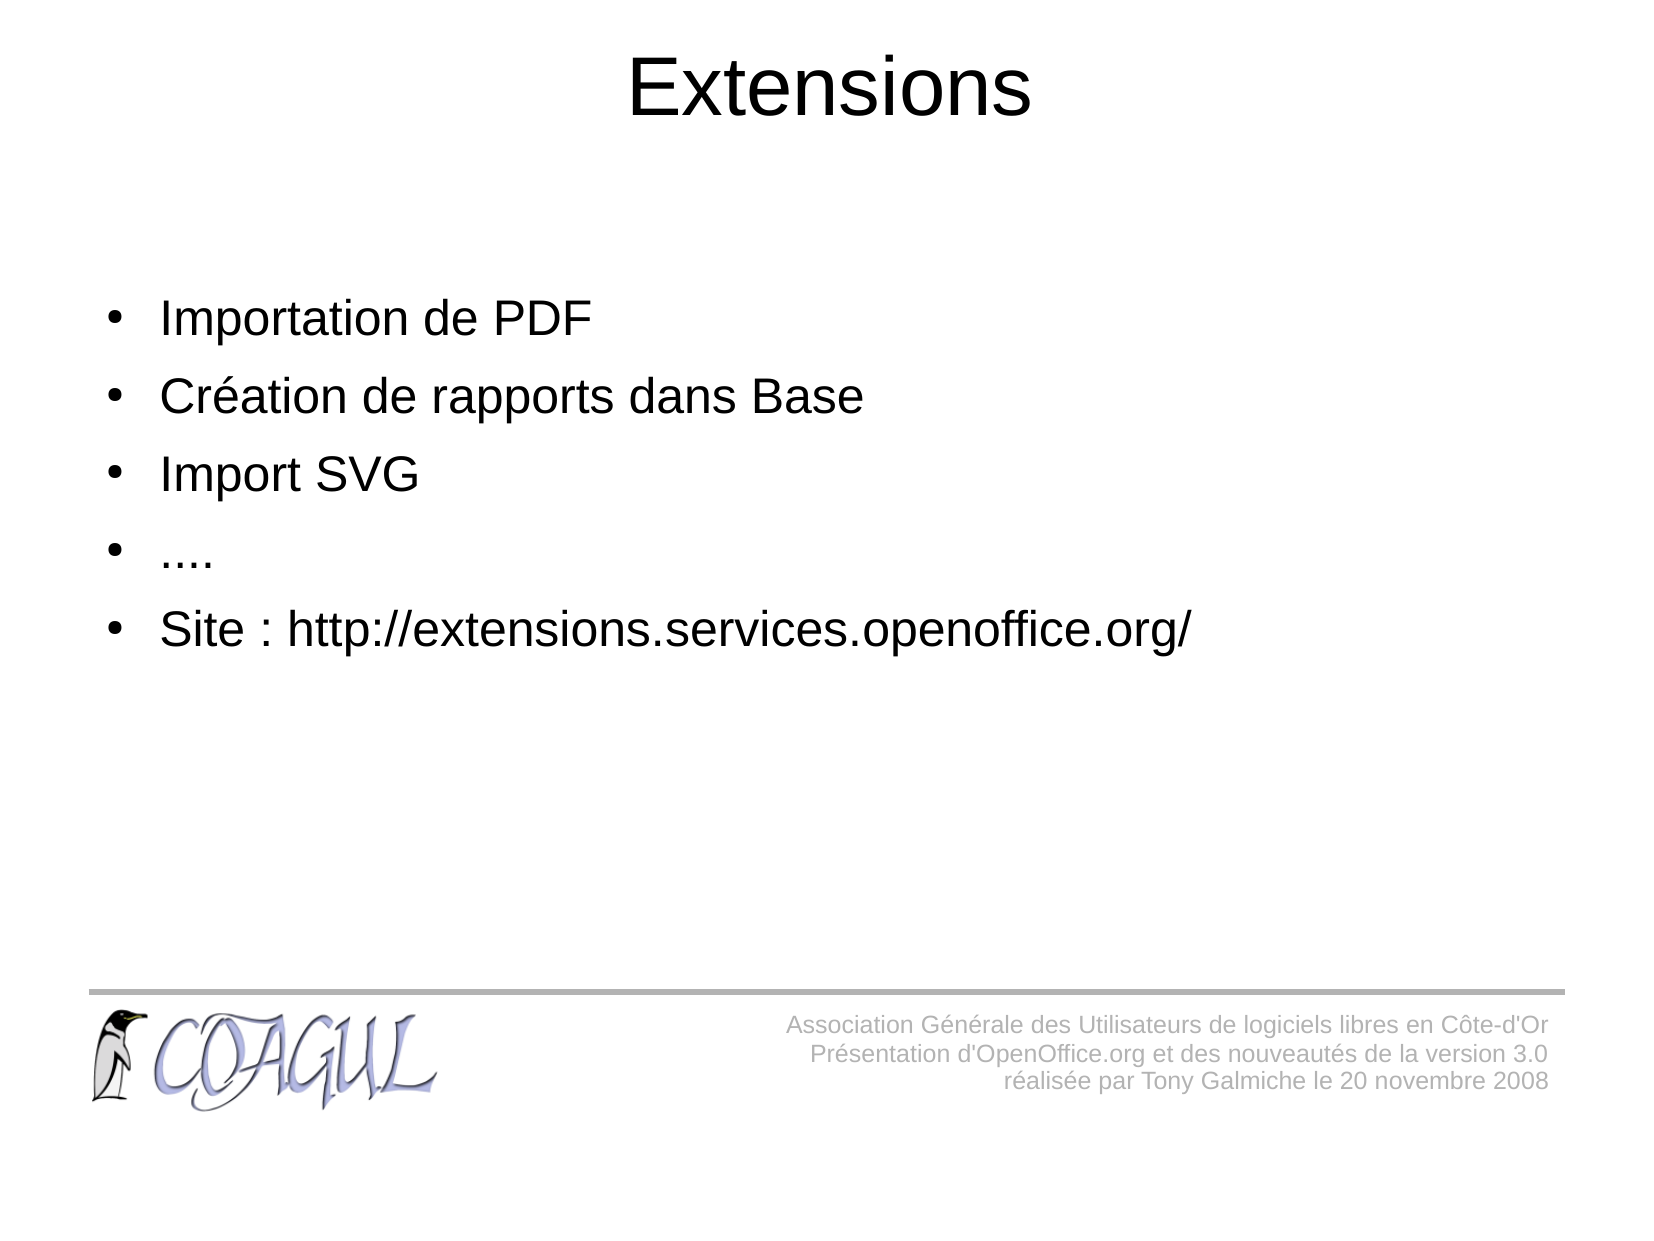

# Extensions
Importation de PDF
Création de rapports dans Base
Import SVG
....
Site : http://extensions.services.openoffice.org/